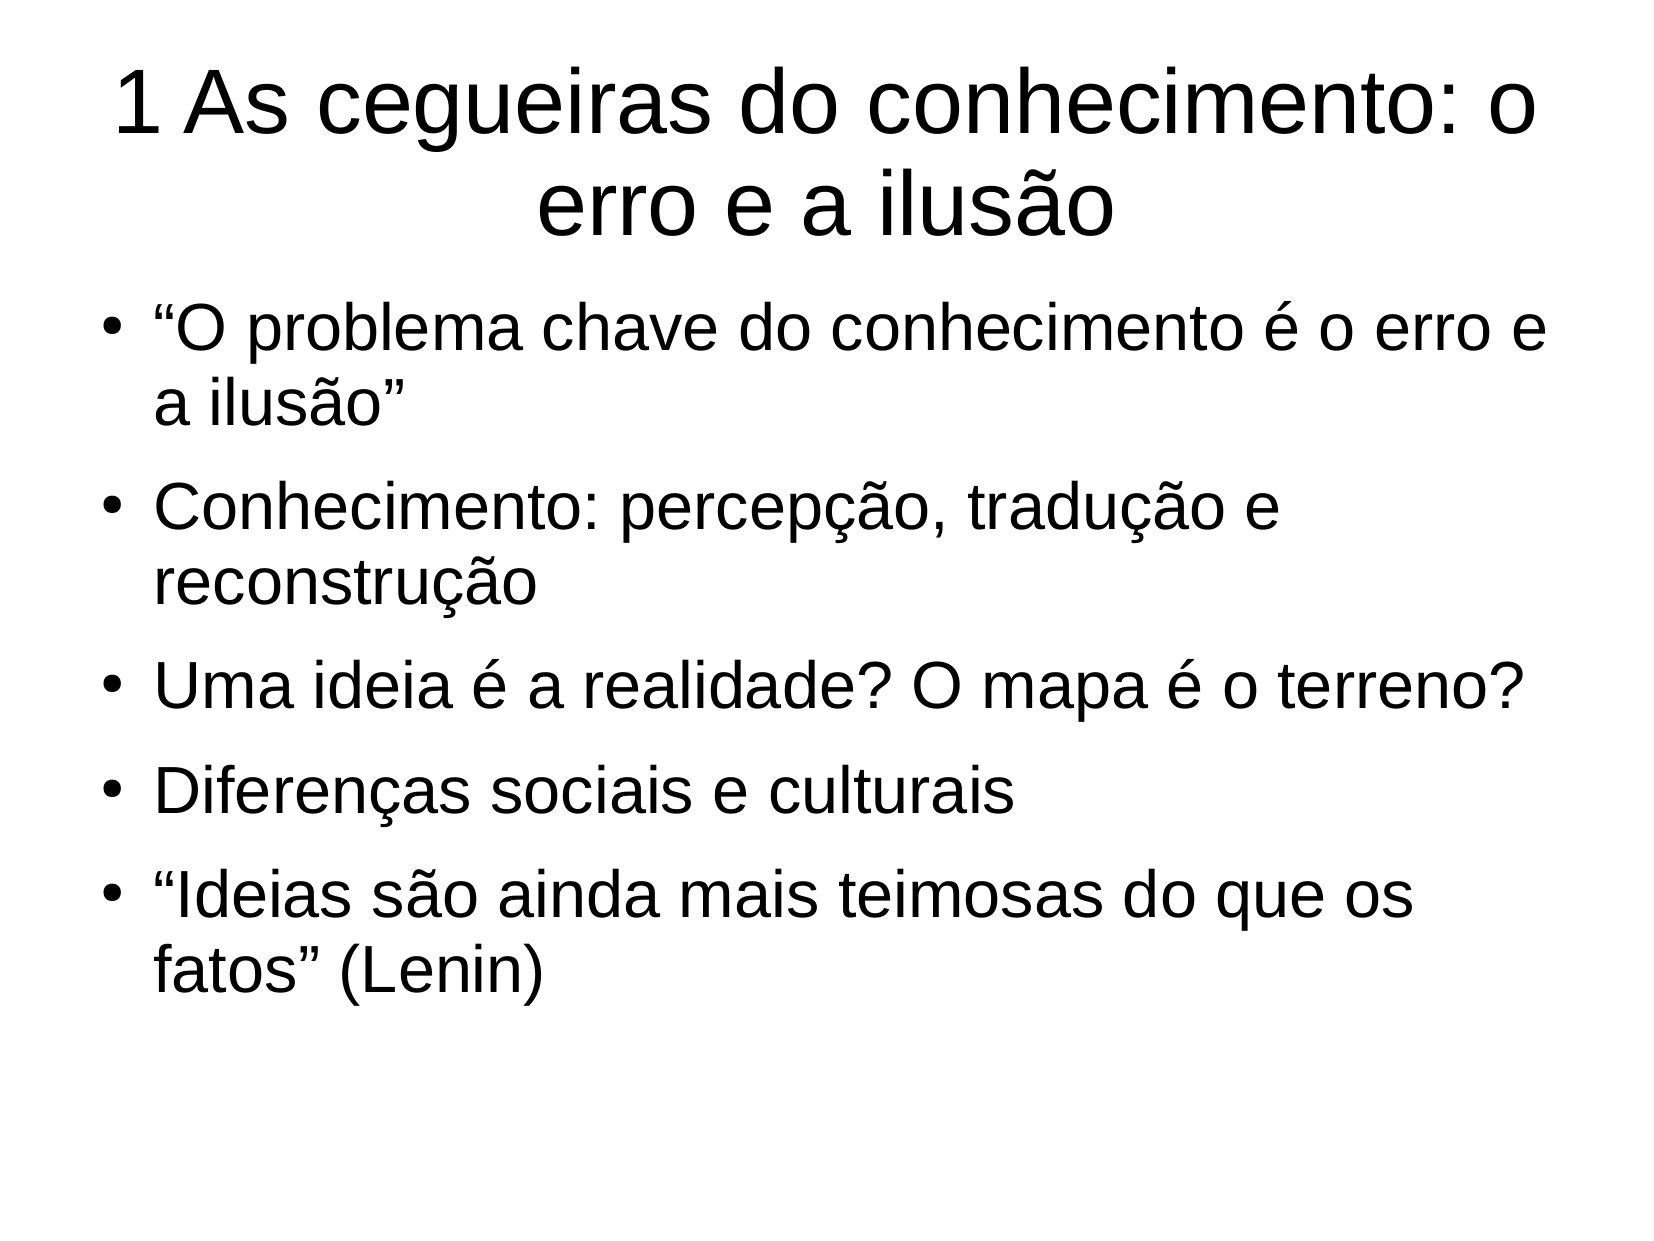

# 1 As cegueiras do conhecimento: o erro e a ilusão
“O problema chave do conhecimento é o erro e a ilusão”
Conhecimento: percepção, tradução e reconstrução
Uma ideia é a realidade? O mapa é o terreno?
Diferenças sociais e culturais
“Ideias são ainda mais teimosas do que os fatos” (Lenin)